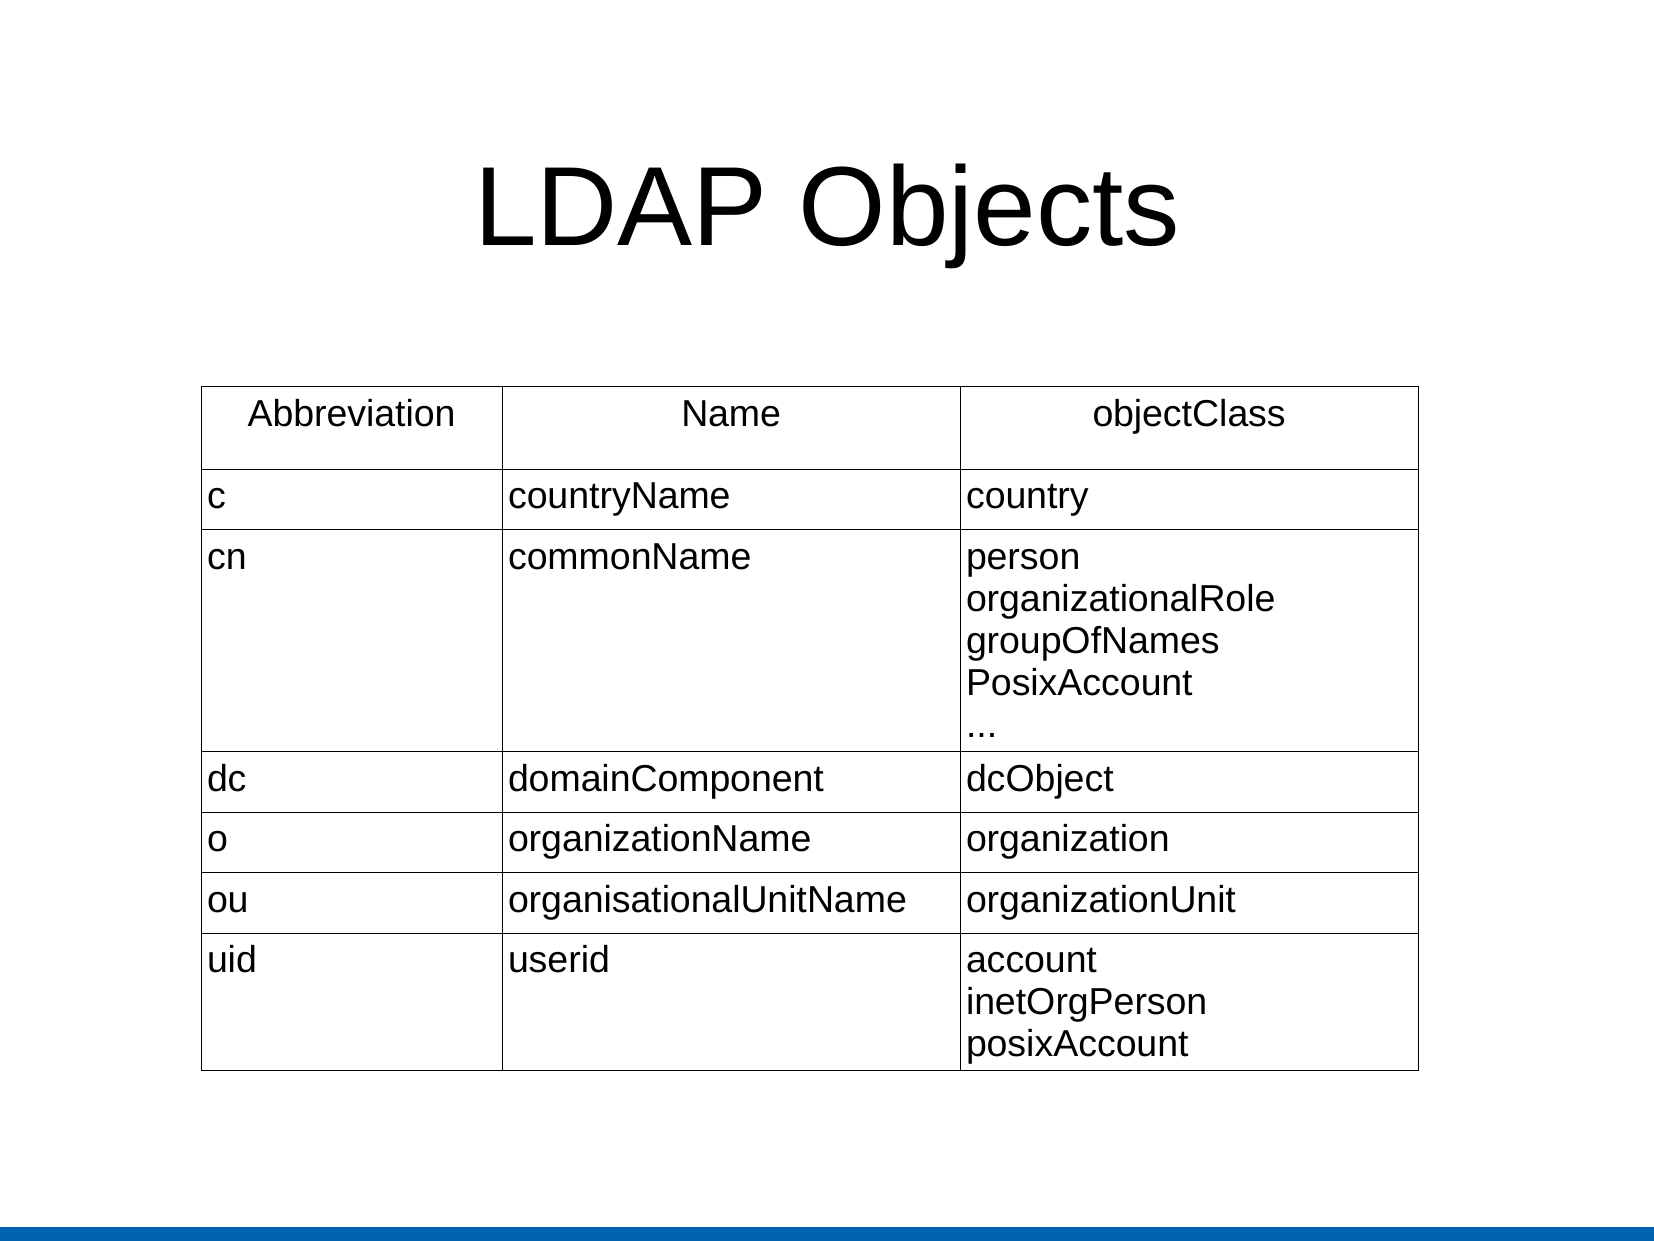

# LDAP Objects
| Abbreviation | Name | objectClass |
| --- | --- | --- |
| c | countryName | country |
| cn | commonName | person organizationalRole groupOfNames PosixAccount ... |
| dc | domainComponent | dcObject |
| o | organizationName | organization |
| ou | organisationalUnitName | organizationUnit |
| uid | userid | account inetOrgPerson posixAccount |